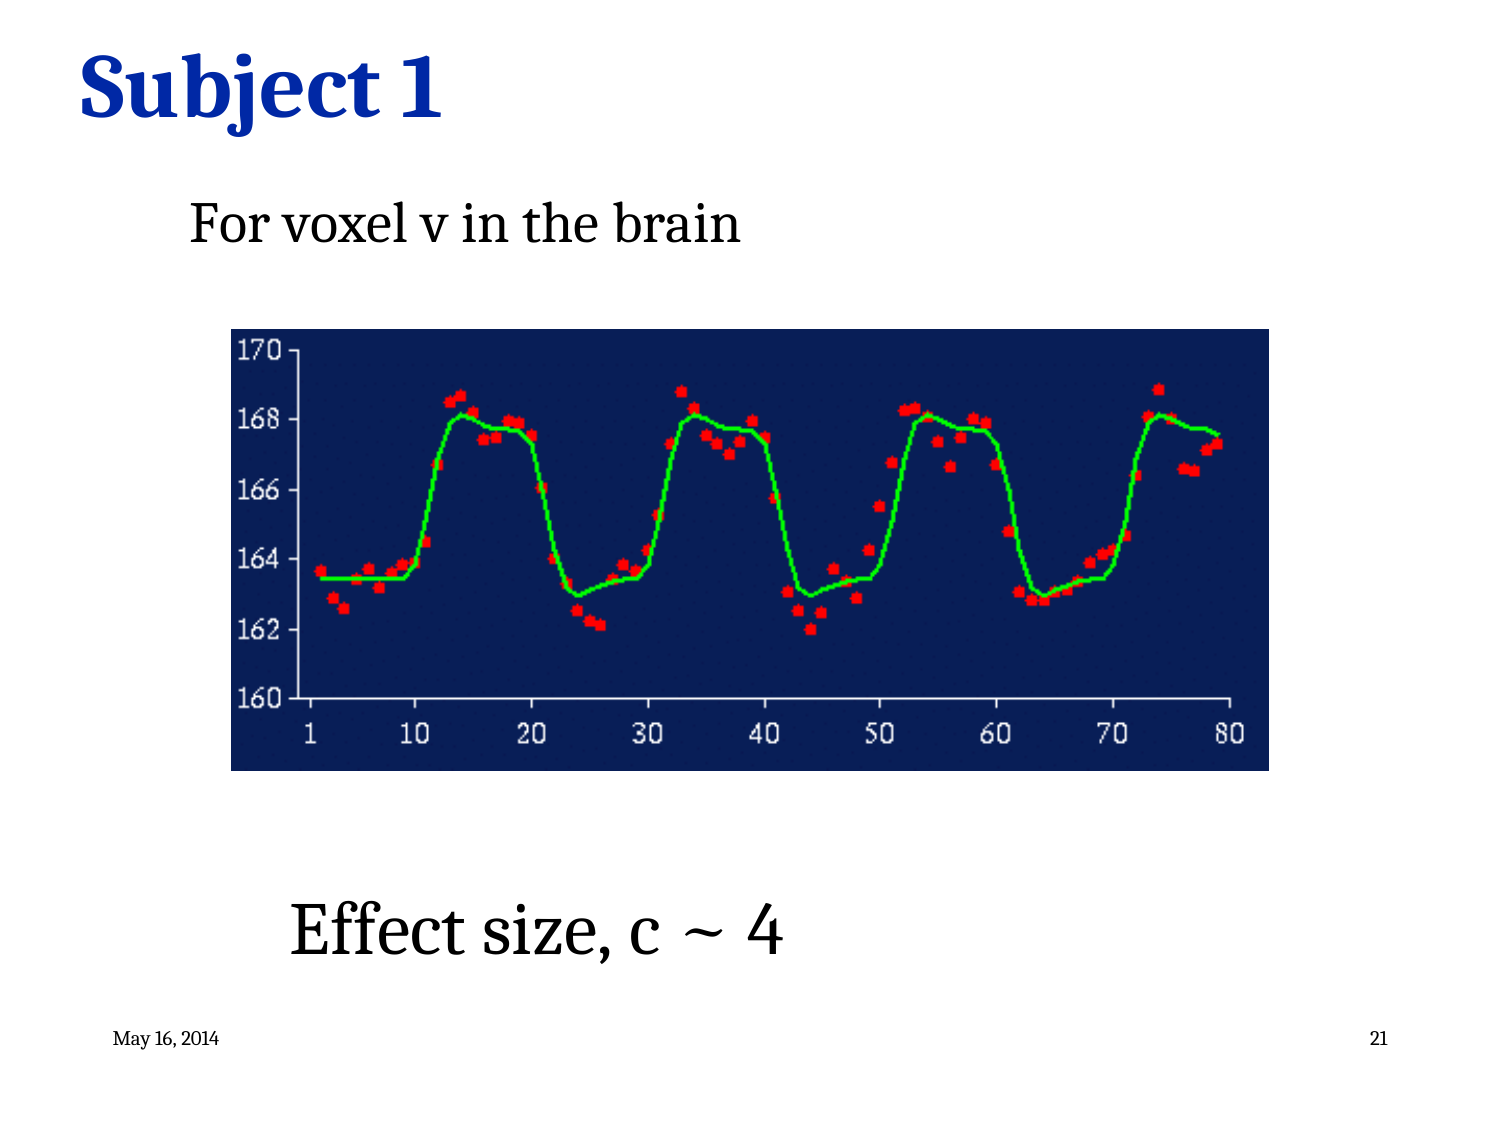

Subject 1
For voxel v in the brain
Effect size, c ~ 4
May 16, 2014